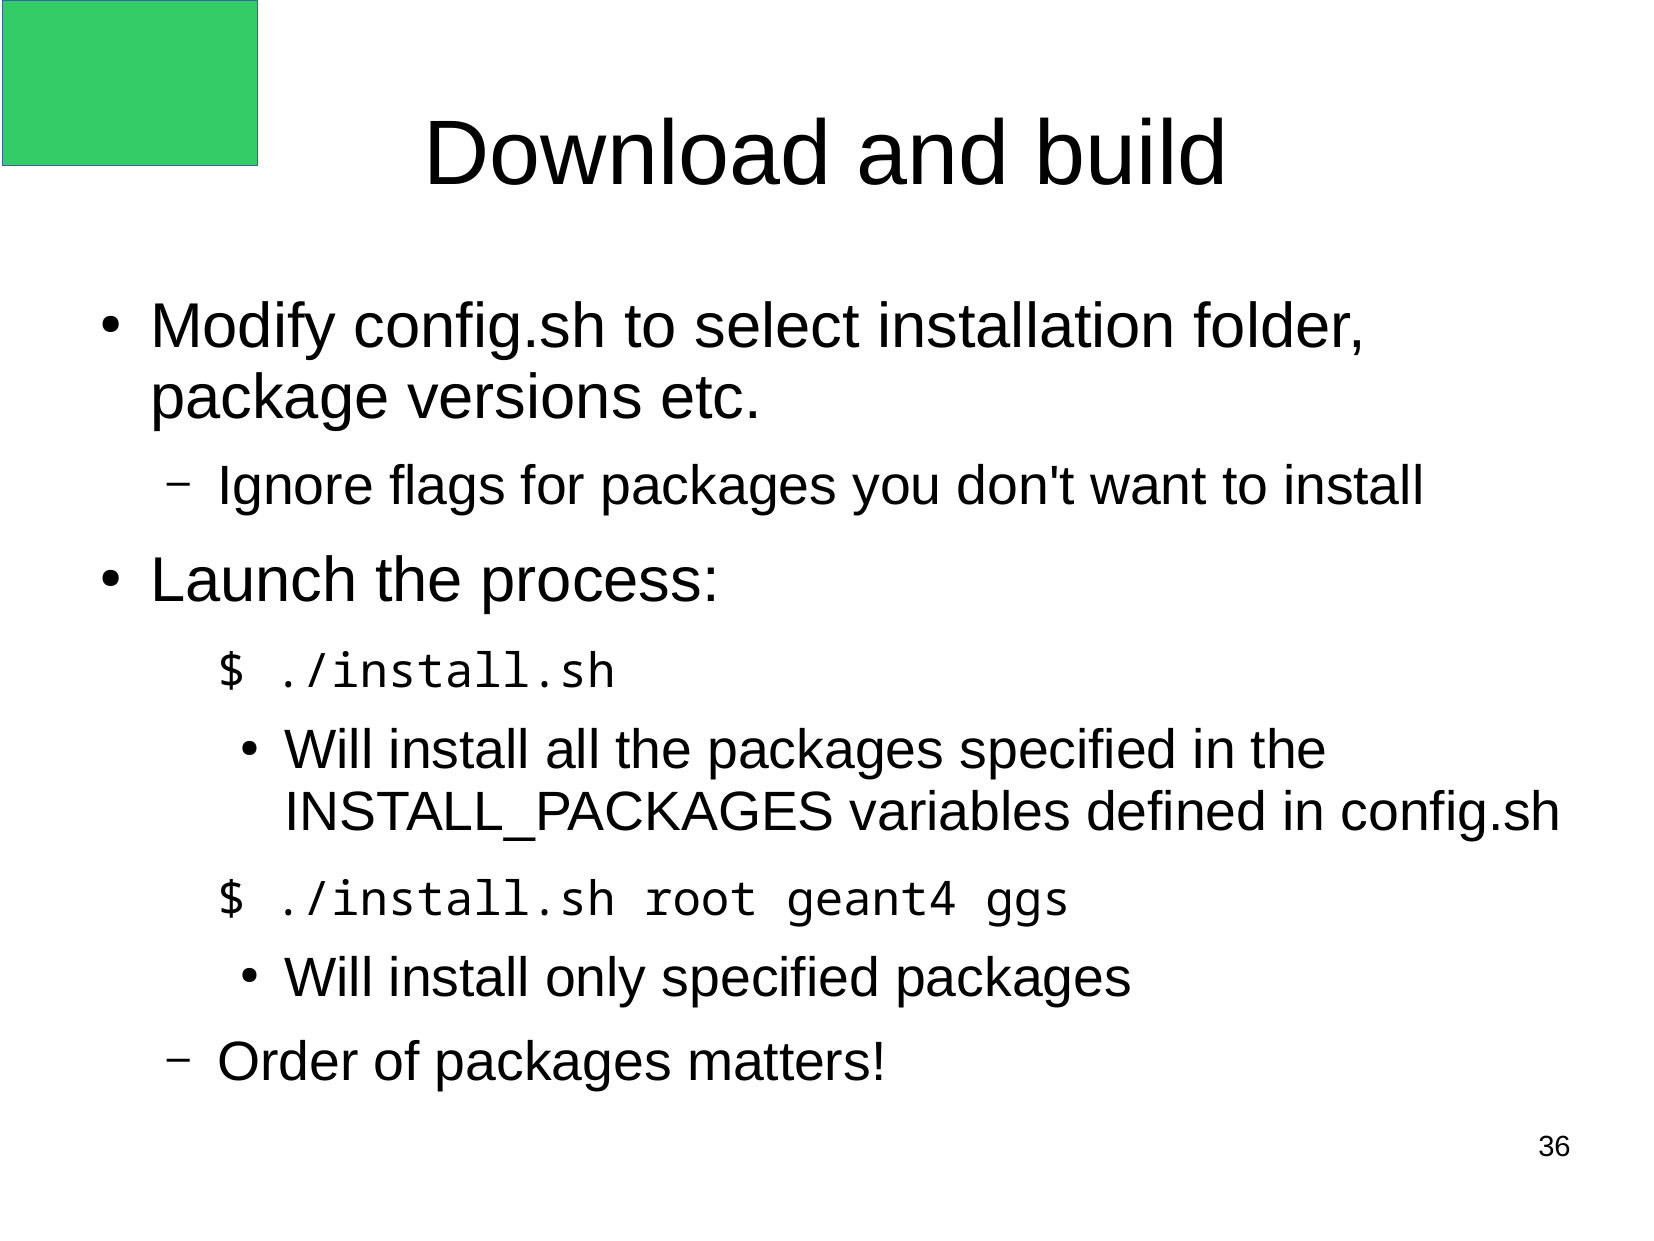

# Download and build
Modify config.sh to select installation folder, package versions etc.
Ignore flags for packages you don't want to install
Launch the process:
$ ./install.sh
Will install all the packages specified in the INSTALL_PACKAGES variables defined in config.sh
$ ./install.sh root geant4 ggs
Will install only specified packages
Order of packages matters!
36